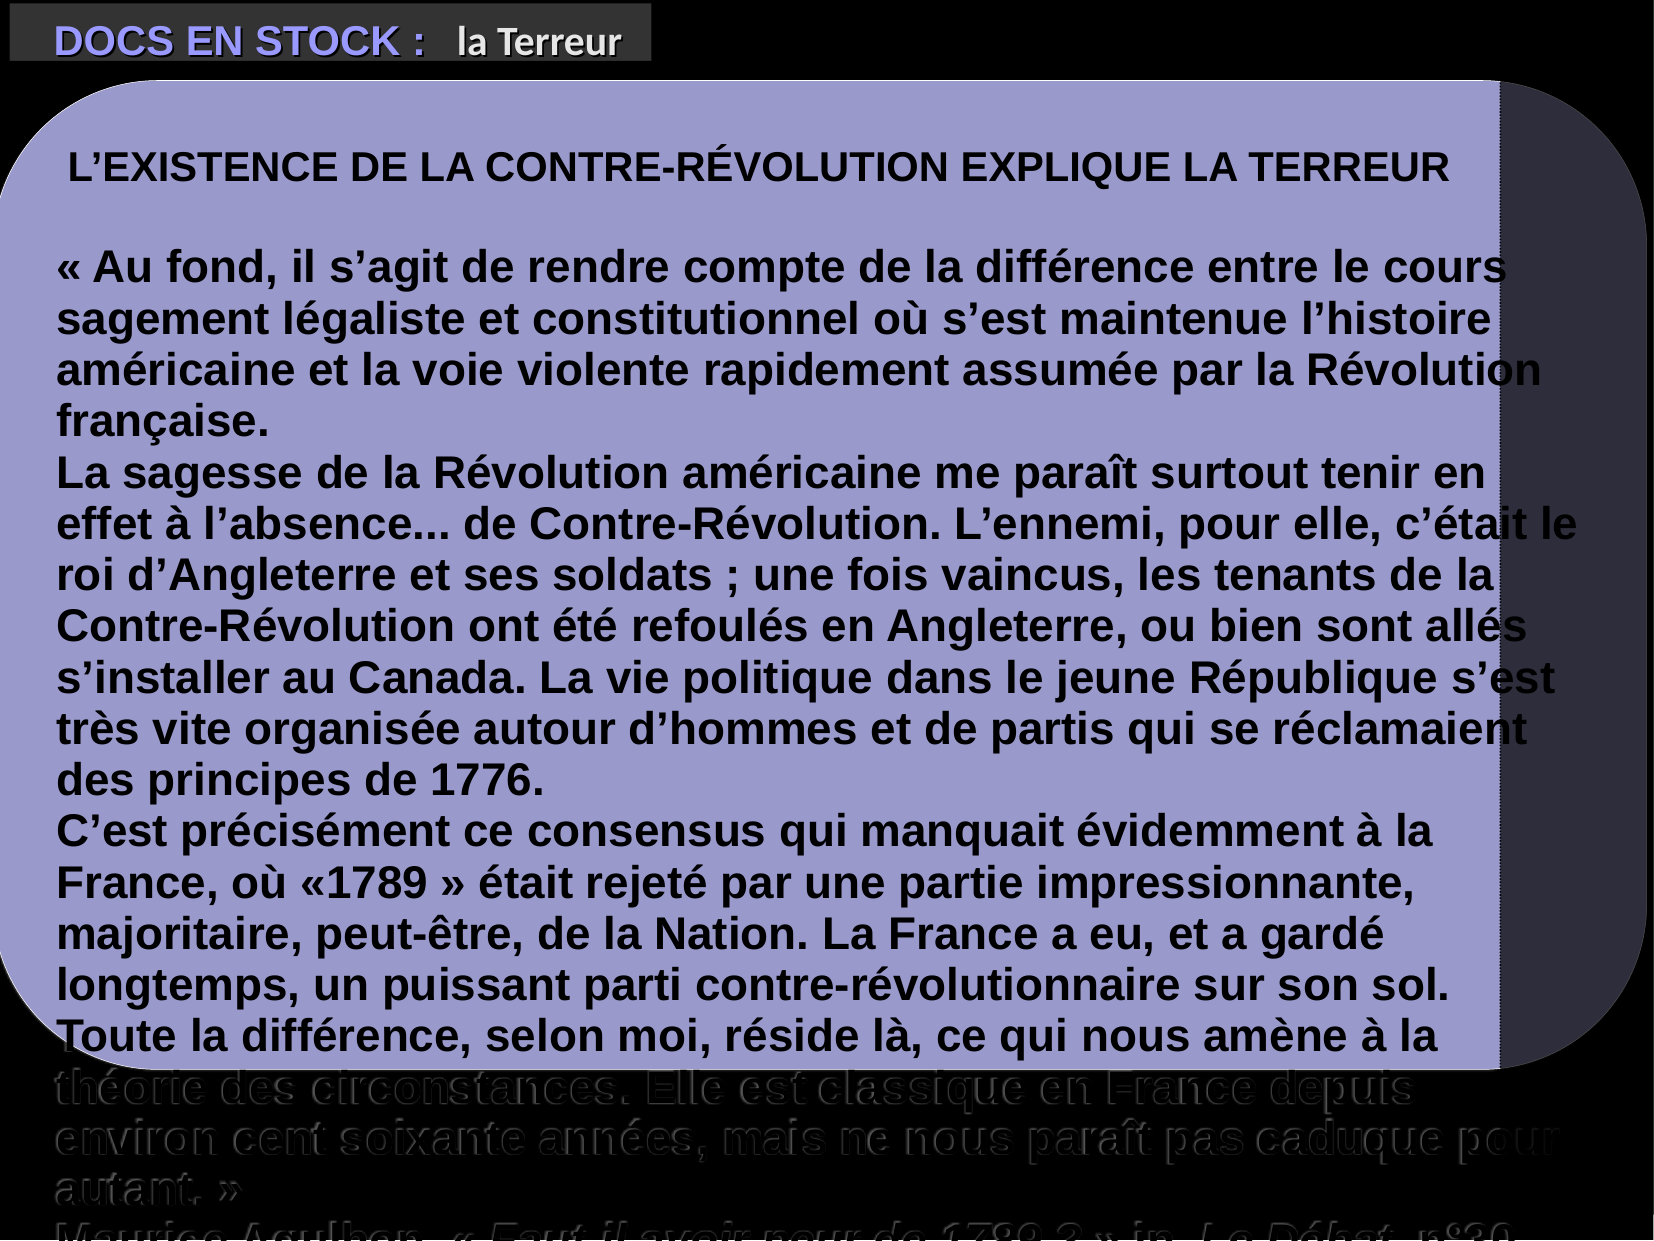

DOCS EN STOCK :   la Terreur
 L’EXISTENCE DE LA CONTRE-RÉVOLUTION EXPLIQUE LA TERREUR
« Au fond, il s’agit de rendre compte de la différence entre le cours sagement légaliste et constitutionnel où s’est maintenue l’histoire américaine et la voie violente rapidement assumée par la Révolution française.
La sagesse de la Révolution américaine me paraît surtout tenir en effet à l’absence... de Contre-Révolution. L’ennemi, pour elle, c’était le roi d’Angleterre et ses soldats ; une fois vaincus, les tenants de la Contre-Révolution ont été refoulés en Angleterre, ou bien sont allés s’installer au Canada. La vie politique dans le jeune République s’est très vite organisée autour d’hommes et de partis qui se réclamaient des principes de 1776.
C’est précisément ce consensus qui manquait évidemment à la France, où «1789 » était rejeté par une partie impressionnante, majoritaire, peut-être, de la Nation. La France a eu, et a gardé longtemps, un puissant parti contre-révolutionnaire sur son sol. Toute la différence, selon moi, réside là, ce qui nous amène à la théorie des circonstances. Elle est classique en France depuis environ cent soixante années, mais ne nous paraît pas caduque pour autant. »
Maurice Agulhon, « Faut-il avoir peur de 1789 ? » in Le Débat, n°30, mai 1984